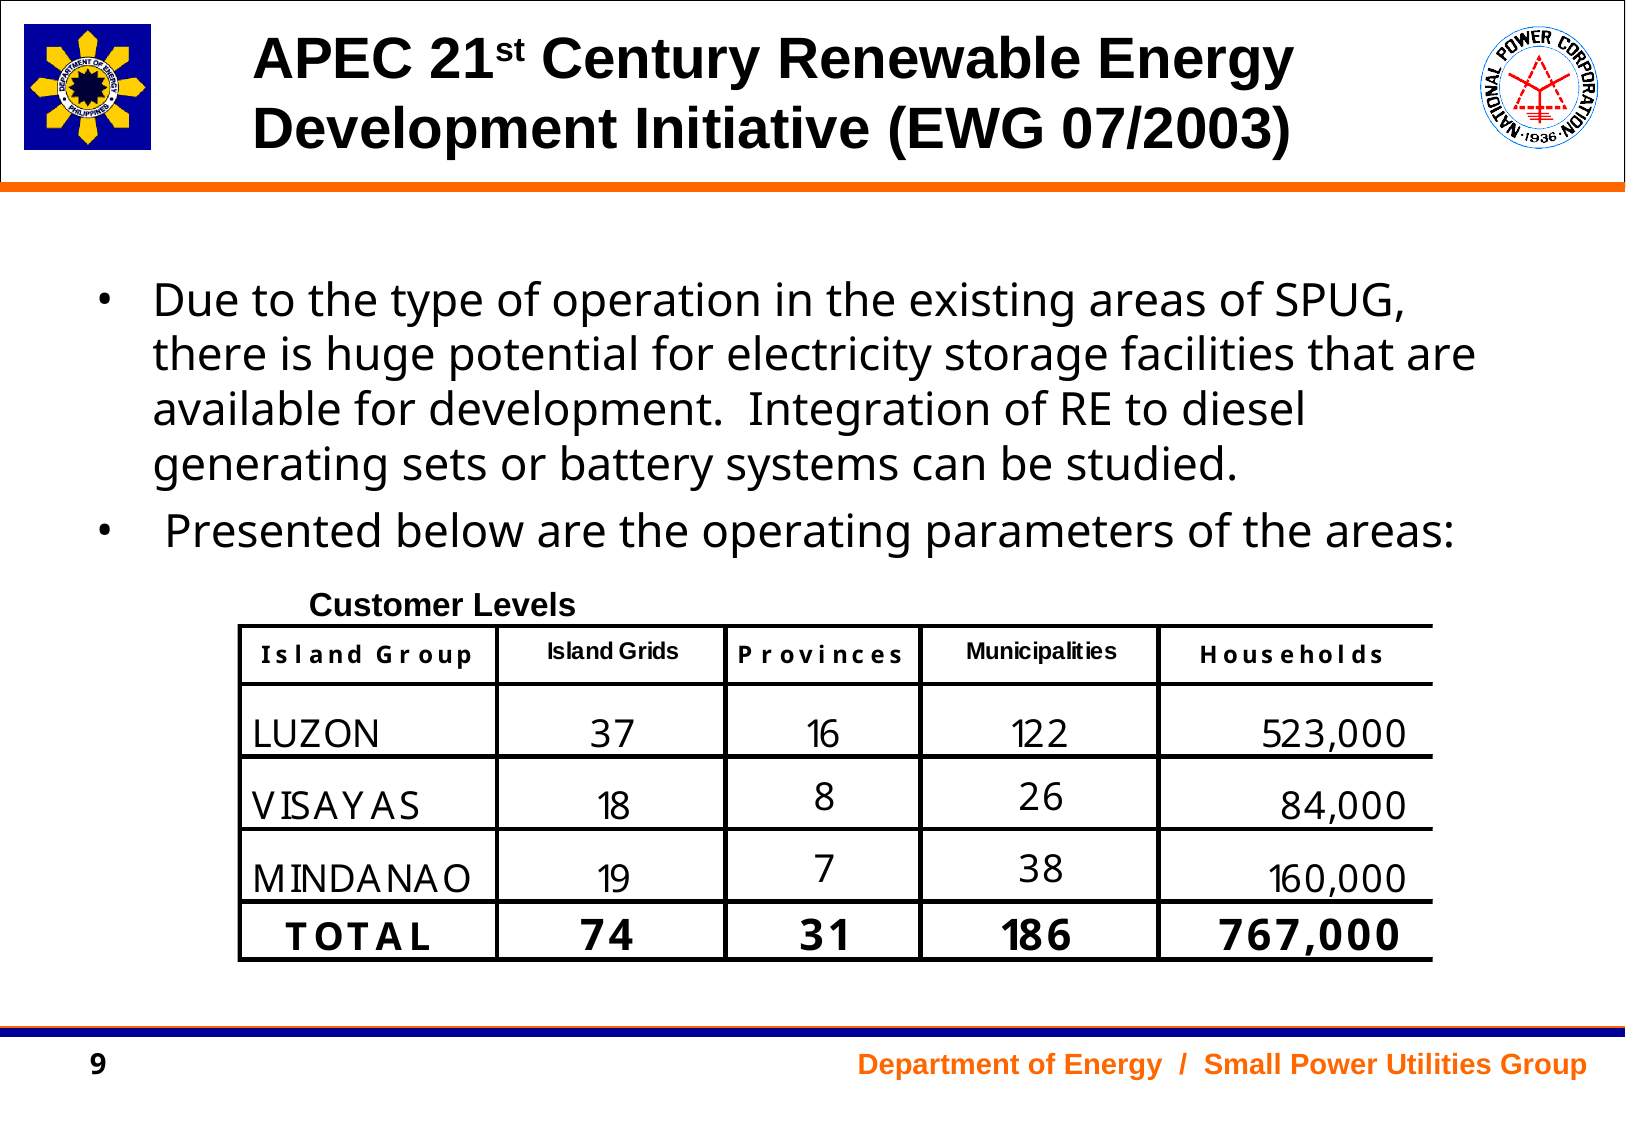

#
Due to the type of operation in the existing areas of SPUG, there is huge potential for electricity storage facilities that are available for development. Integration of RE to diesel generating sets or battery systems can be studied.
 Presented below are the operating parameters of the areas:
Customer Levels
9